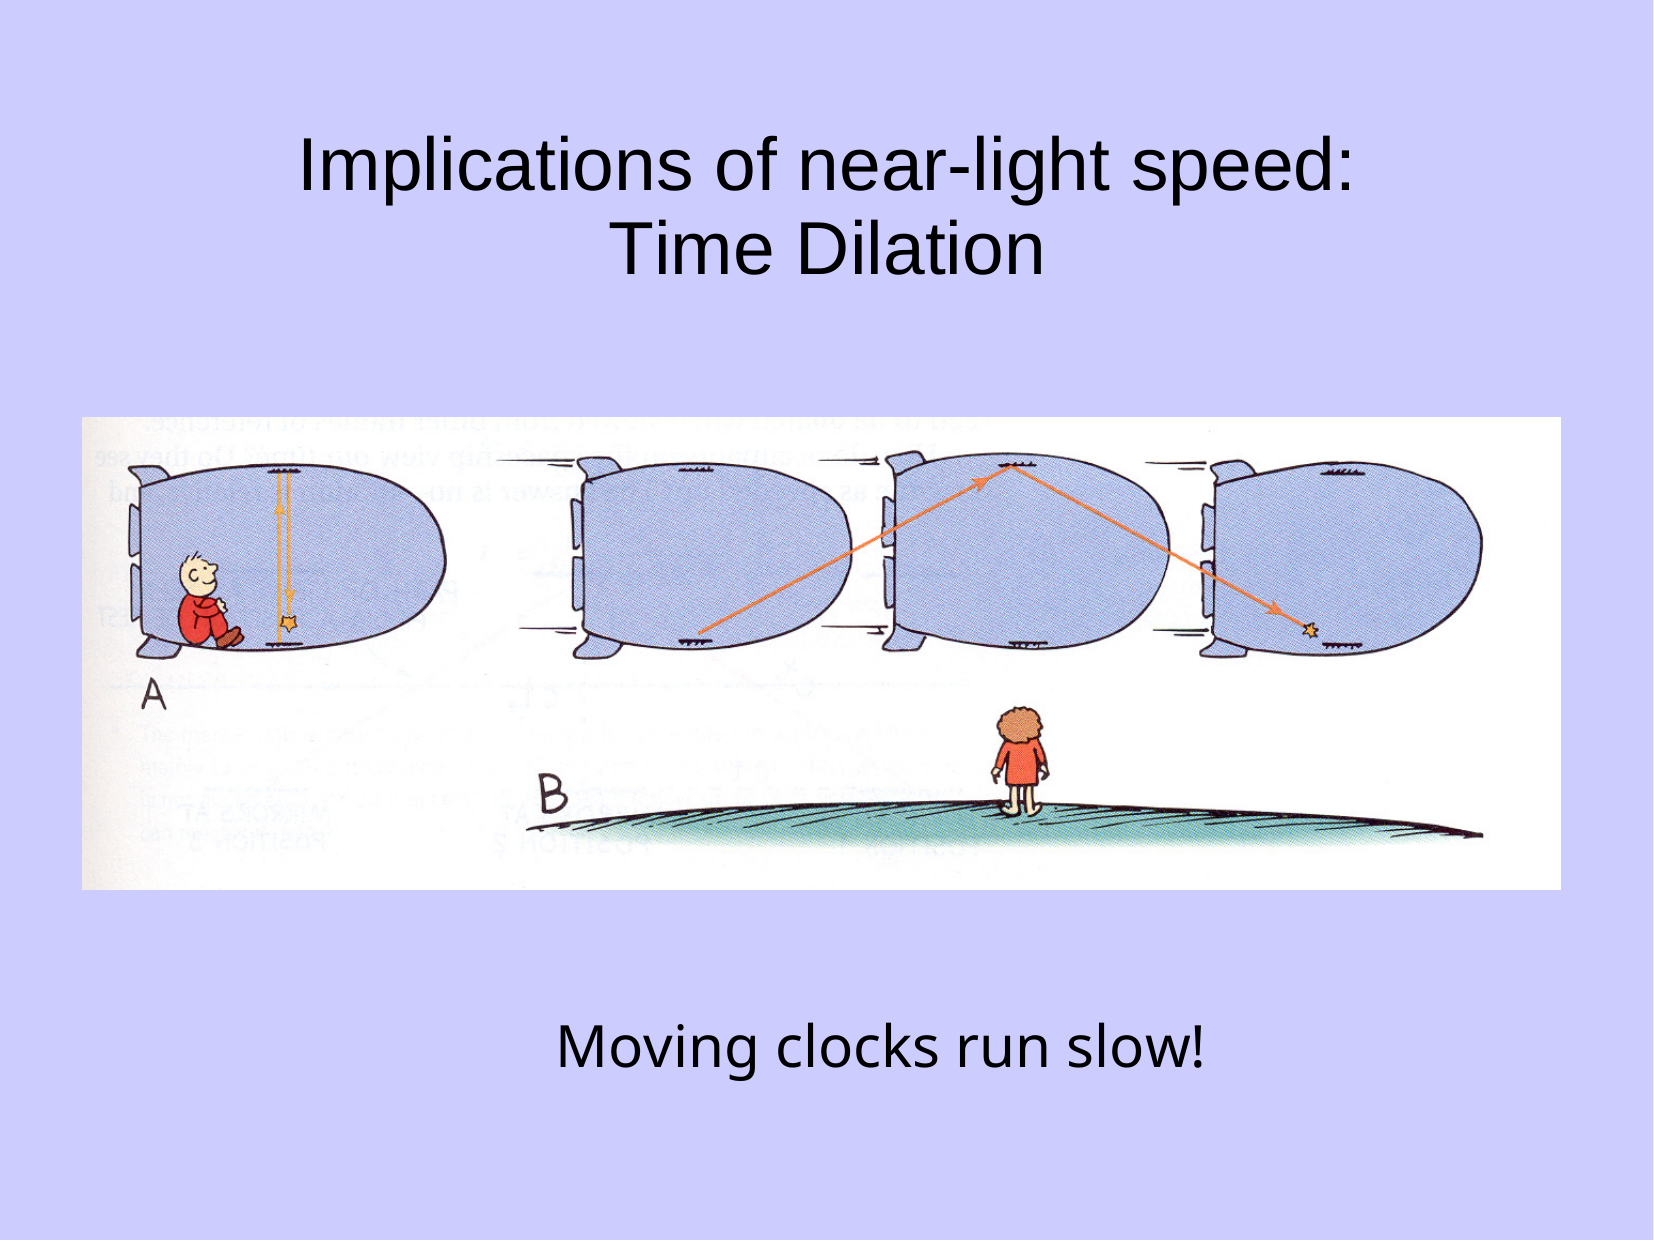

# Implications of near-light speed: Time Dilation
Moving clocks run slow!